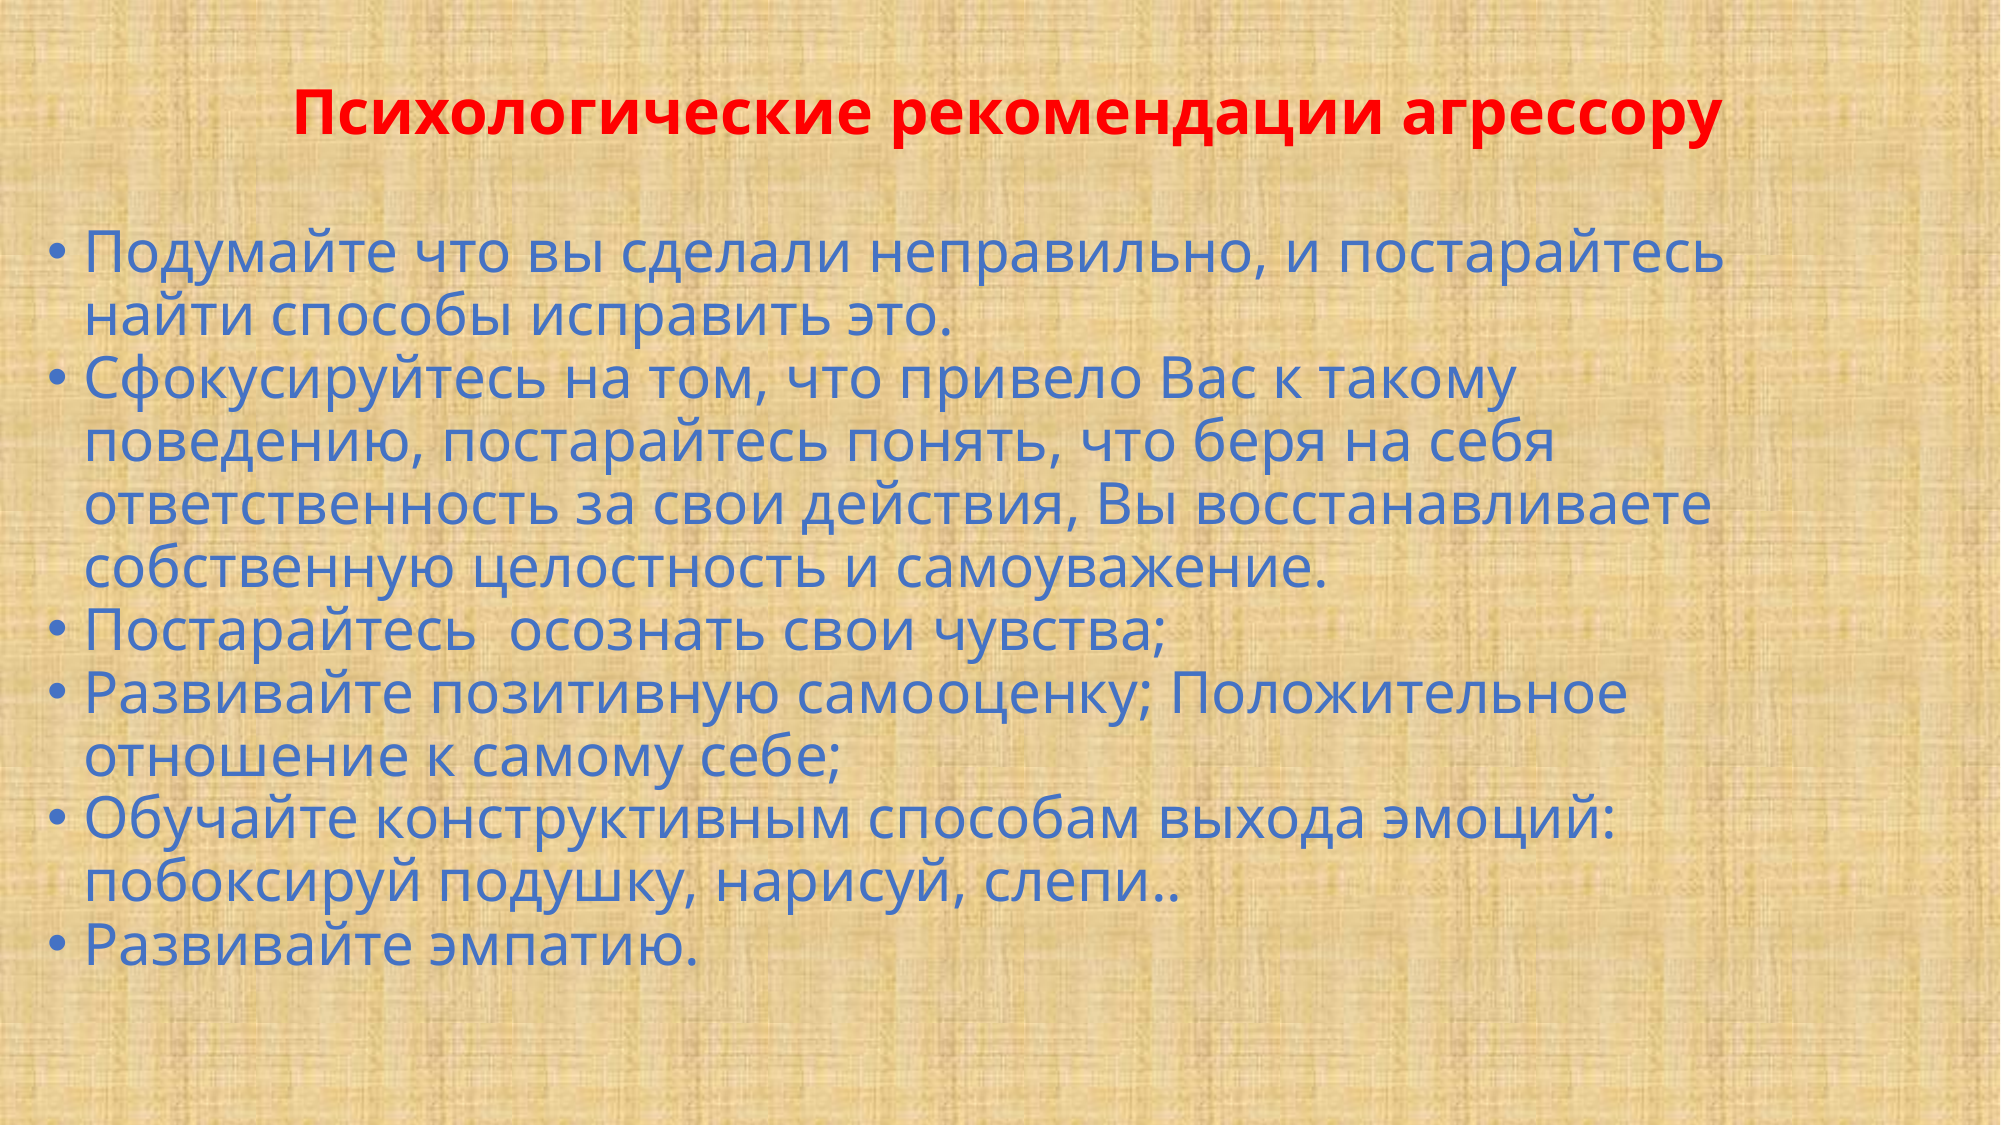

Психологические рекомендации агрессору
Подумайте что вы сделали неправильно, и постарайтесь найти способы исправить это.
Сфокусируйтесь на том, что привело Вас к такому поведению, постарайтесь понять, что беря на себя ответственность за свои действия, Вы восстанавливаете собственную целостность и самоуважение.
Постарайтесь осознать свои чувства;
Развивайте позитивную самооценку; Положительное отношение к самому себе;
Обучайте конструктивным способам выхода эмоций: побоксируй подушку, нарисуй, слепи..
Развивайте эмпатию.